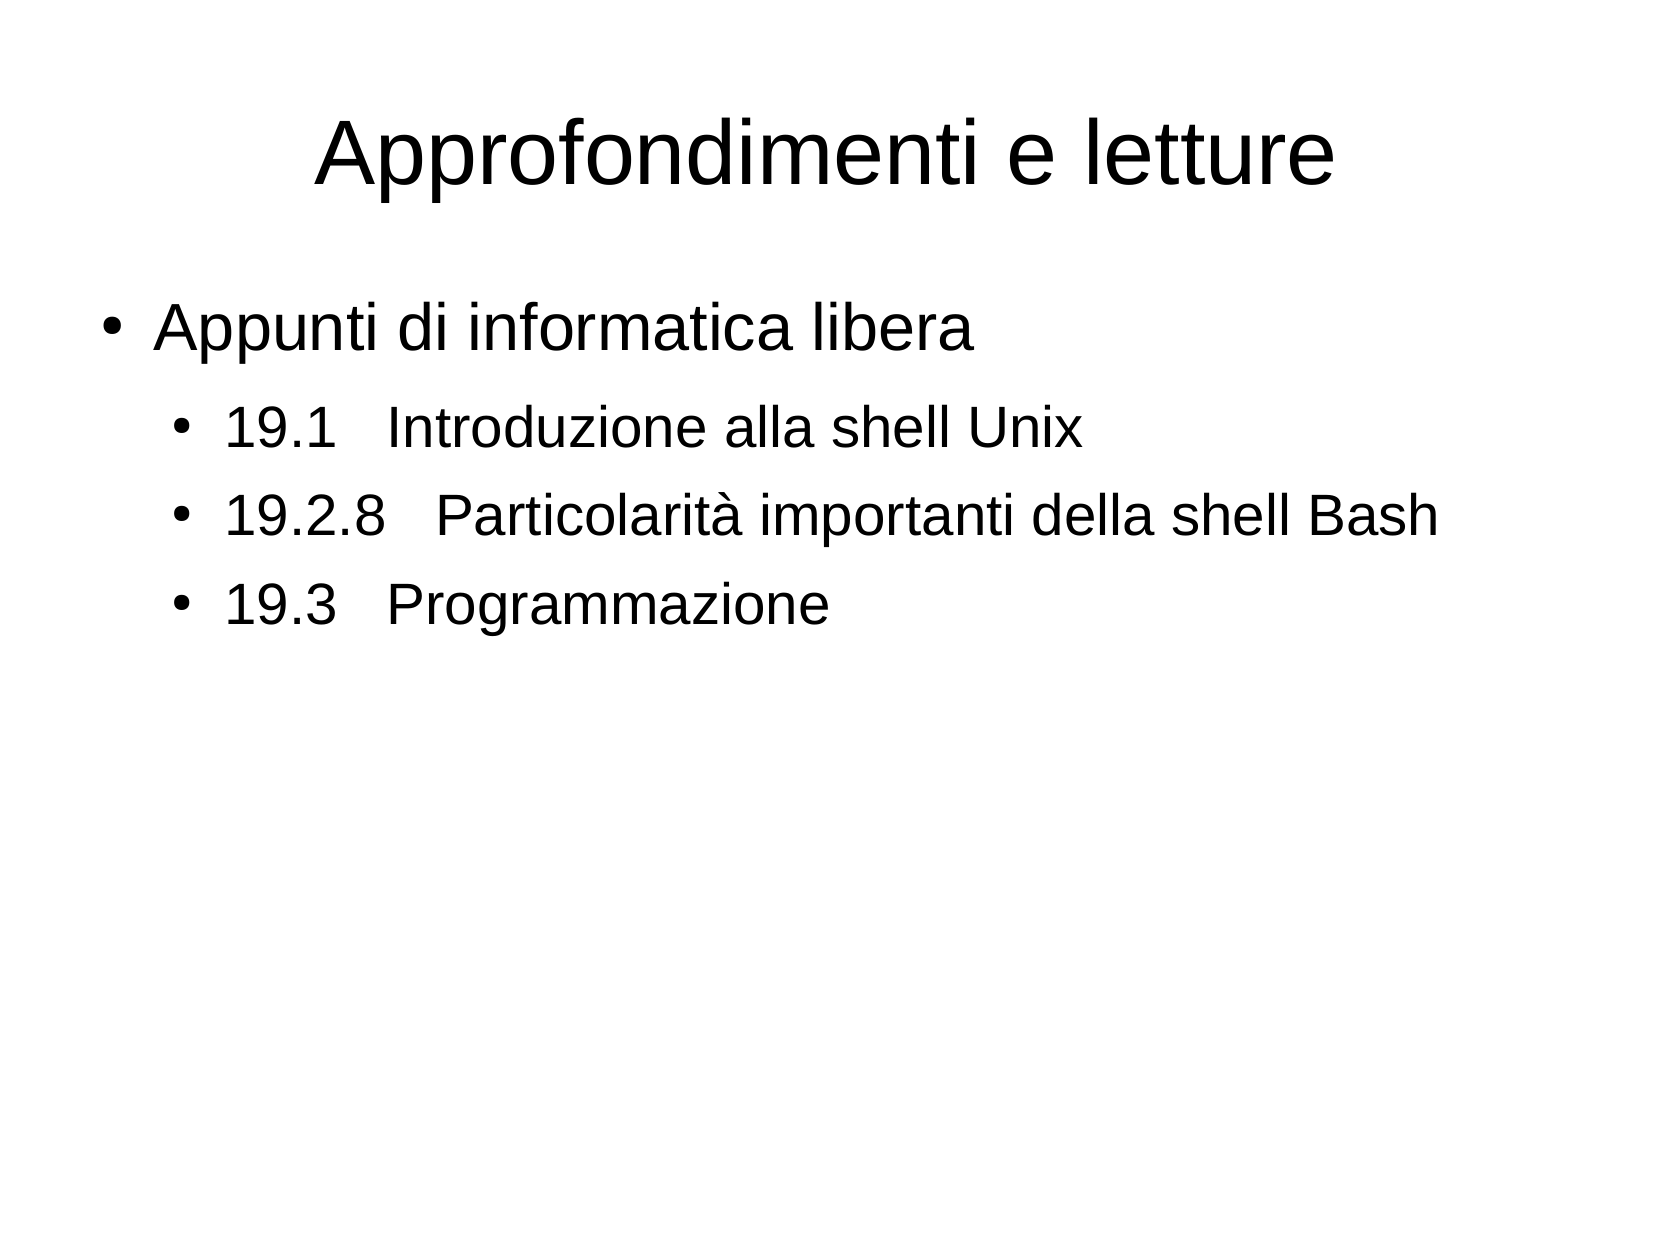

# Approfondimenti e letture
Appunti di informatica libera
19.1 Introduzione alla shell Unix
19.2.8 Particolarità importanti della shell Bash
19.3 Programmazione